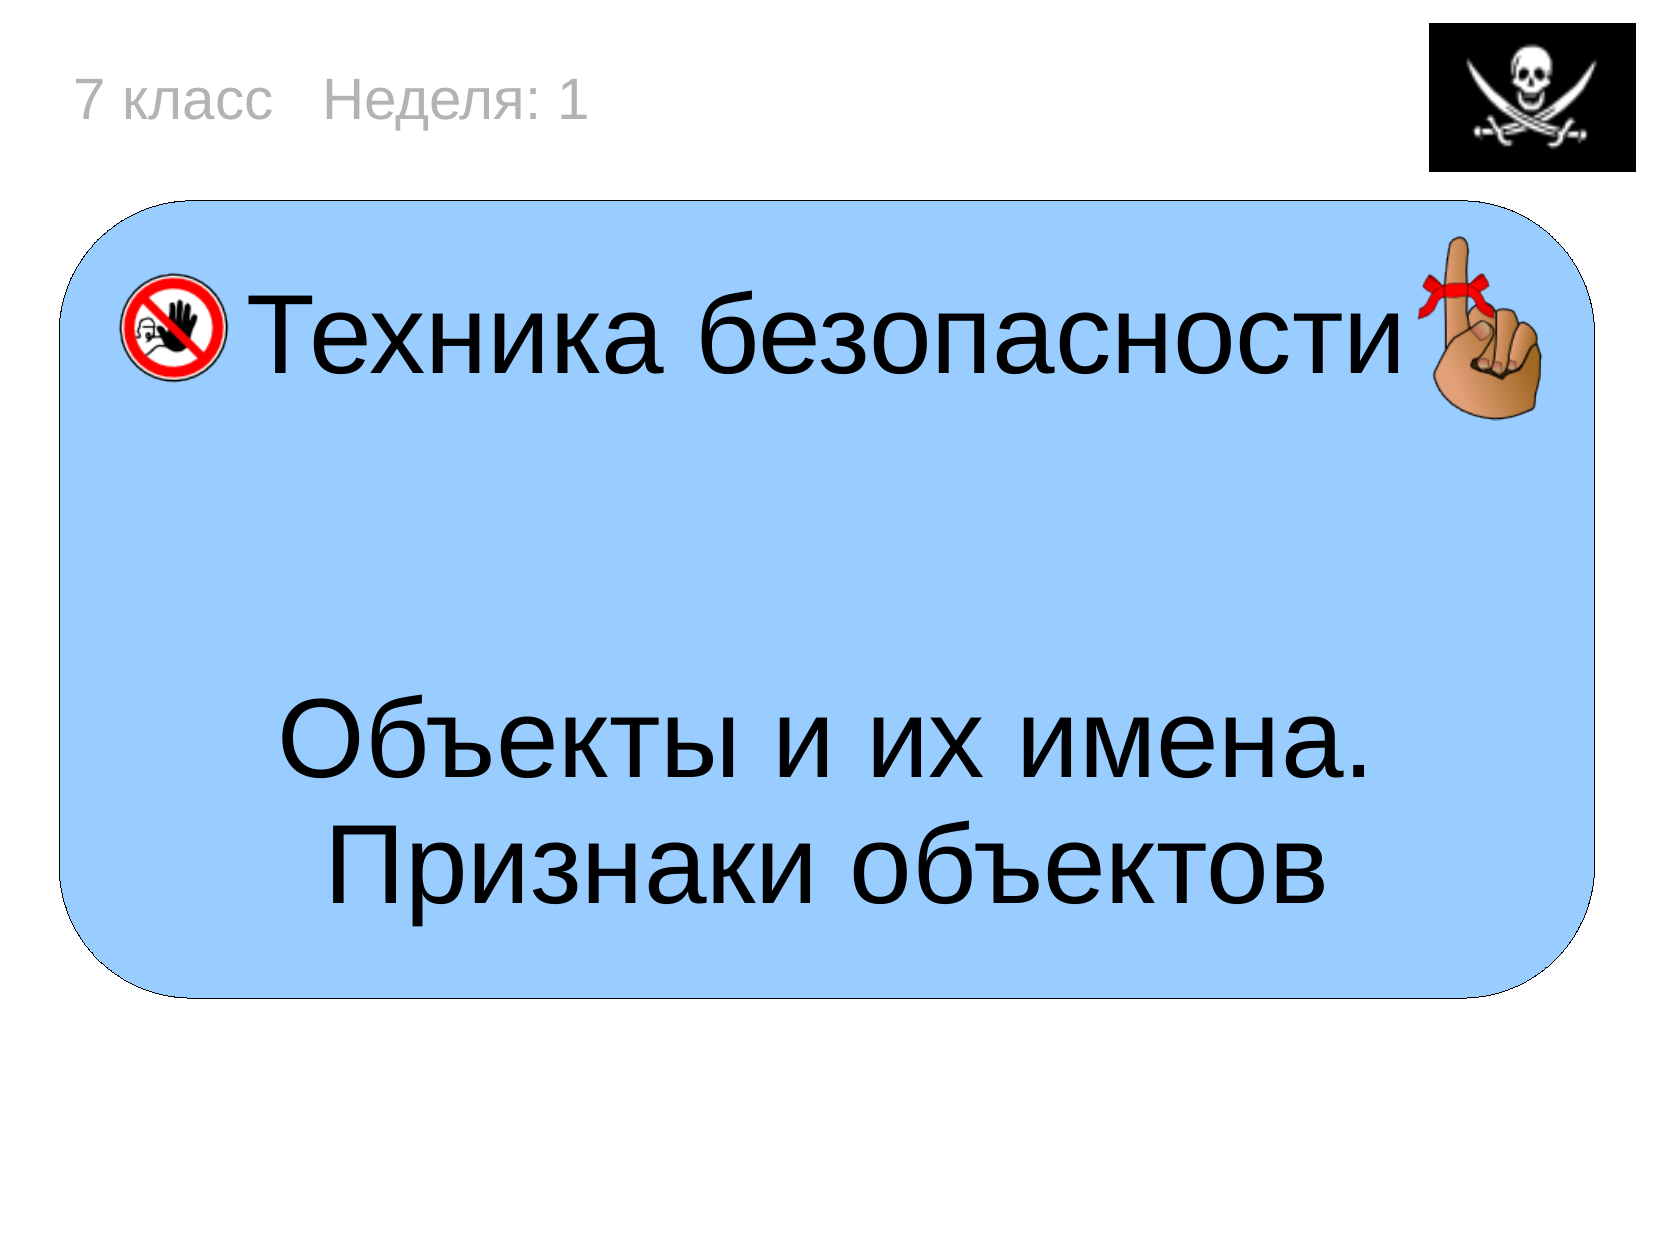

7 класс Неделя: 1
Техника безопасности
Объекты и их имена.
Признаки объектов